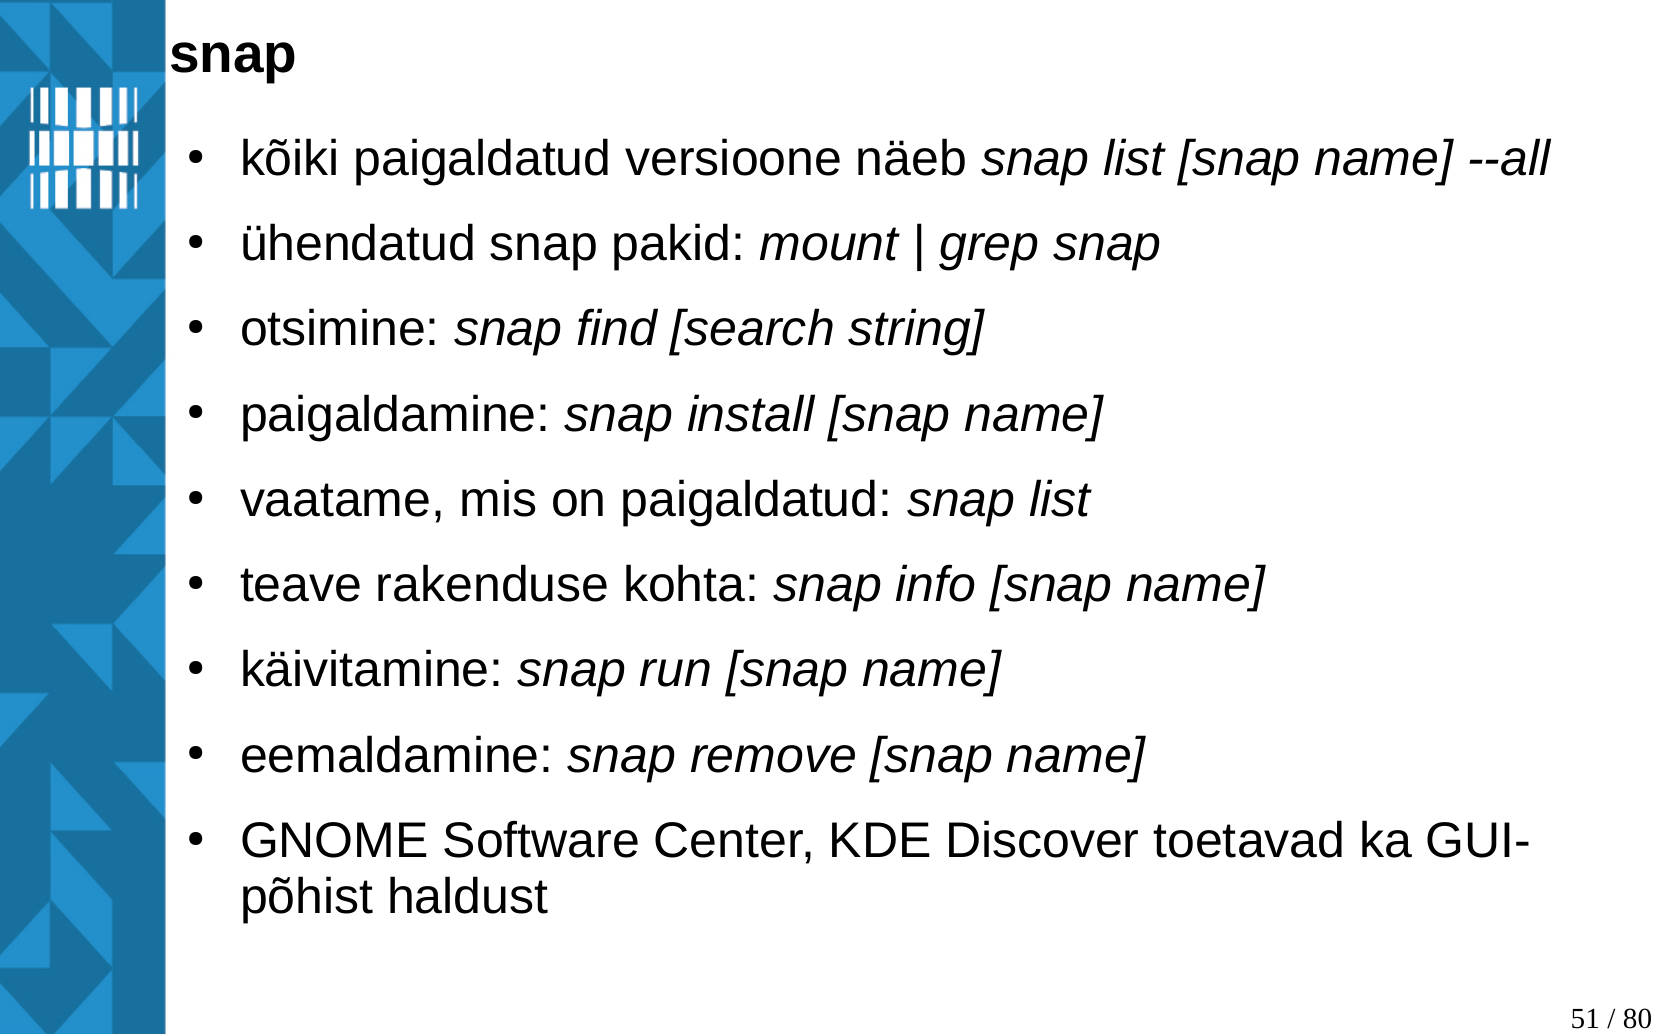

# snap
kõiki paigaldatud versioone näeb snap list [snap name] --all
ühendatud snap pakid: mount | grep snap
otsimine: snap find [search string]
paigaldamine: snap install [snap name]
vaatame, mis on paigaldatud: snap list
teave rakenduse kohta: snap info [snap name]
käivitamine: snap run [snap name]
eemaldamine: snap remove [snap name]
GNOME Software Center, KDE Discover toetavad ka GUI-põhist haldust
51